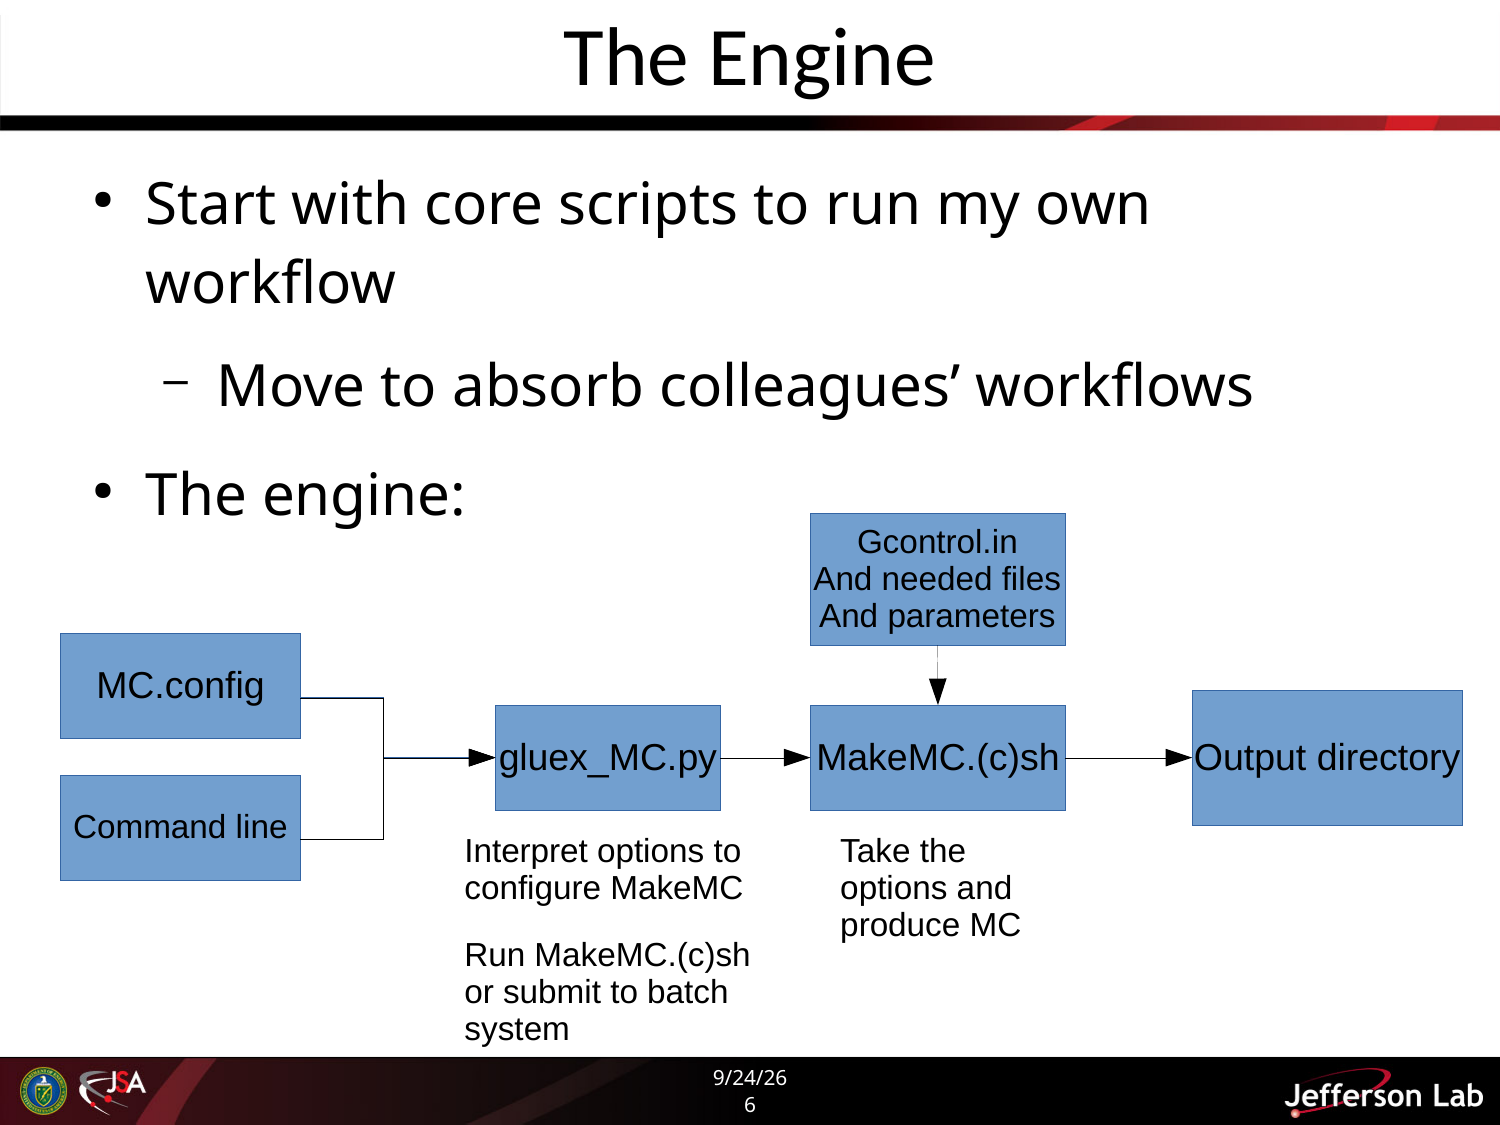

# The Engine
Start with core scripts to run my own workflow
Move to absorb colleagues’ workflows
The engine:
Gcontrol.in
And needed files
And parameters
MC.config
Output directory
gluex_MC.py
MakeMC.(c)sh
Command line
Interpret options to configure MakeMC
Run MakeMC.(c)sh
or submit to batch system
Take the options and produce MC